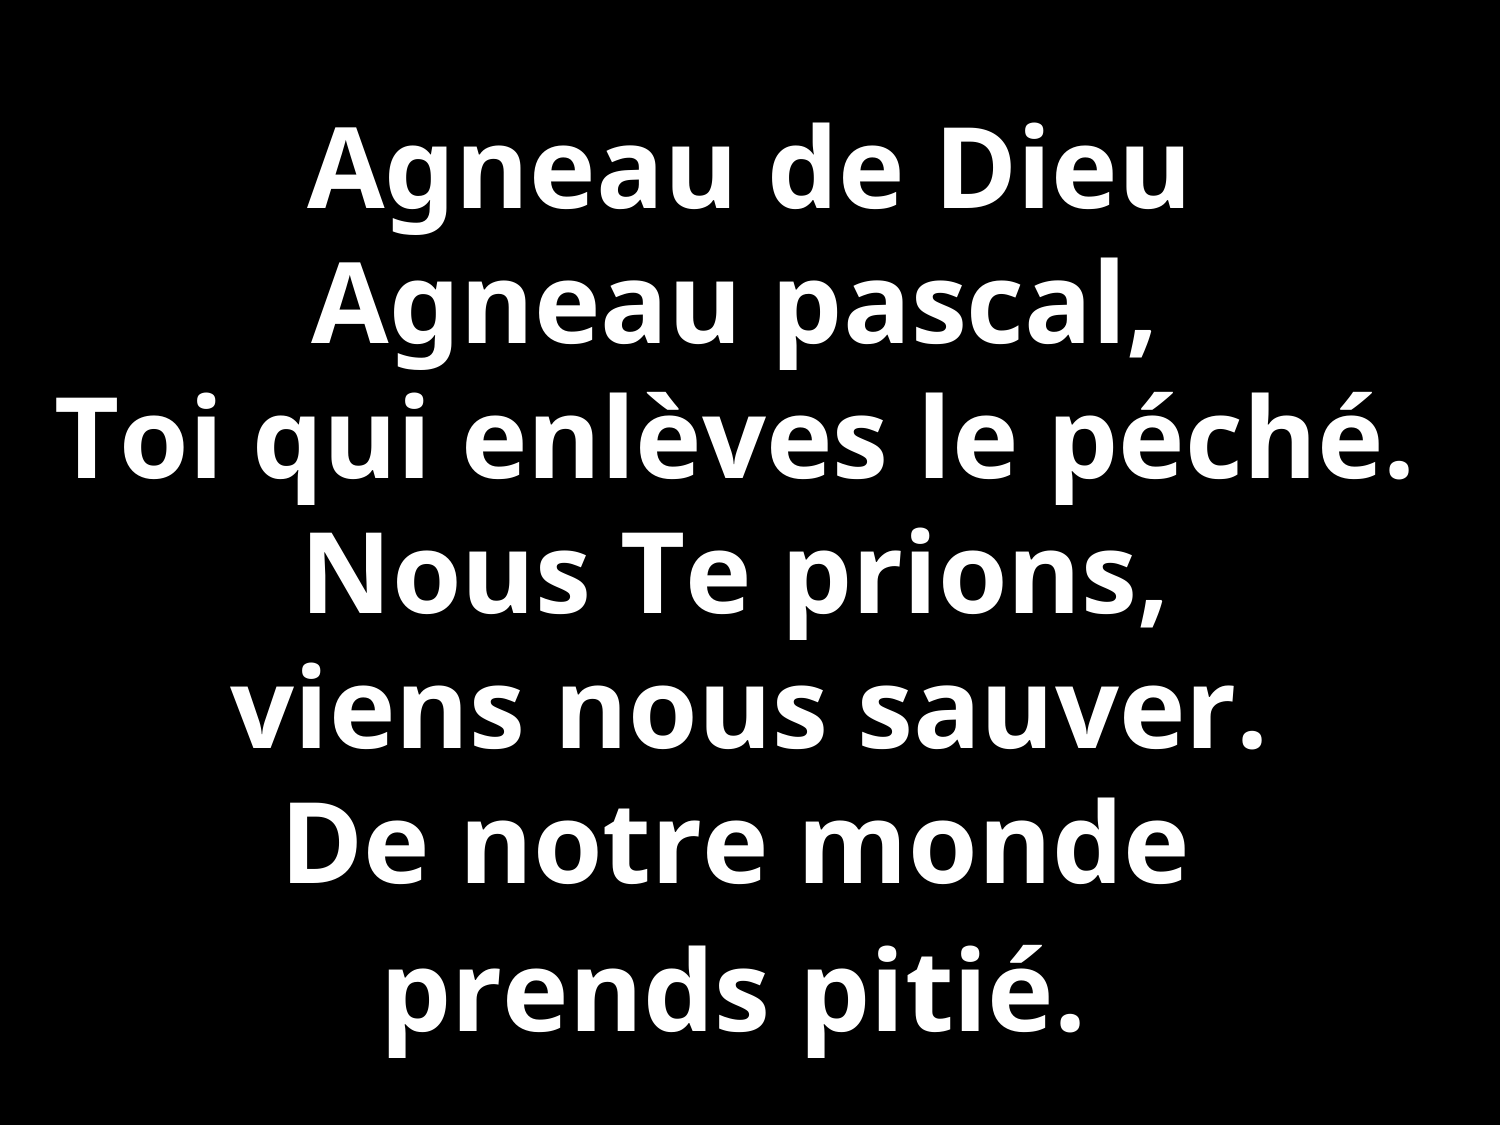

Agneau de Dieu
Agneau pascal,
Toi qui enlèves le péché.
Nous Te prions,
viens nous sauver.
De notre monde
prends pitié.